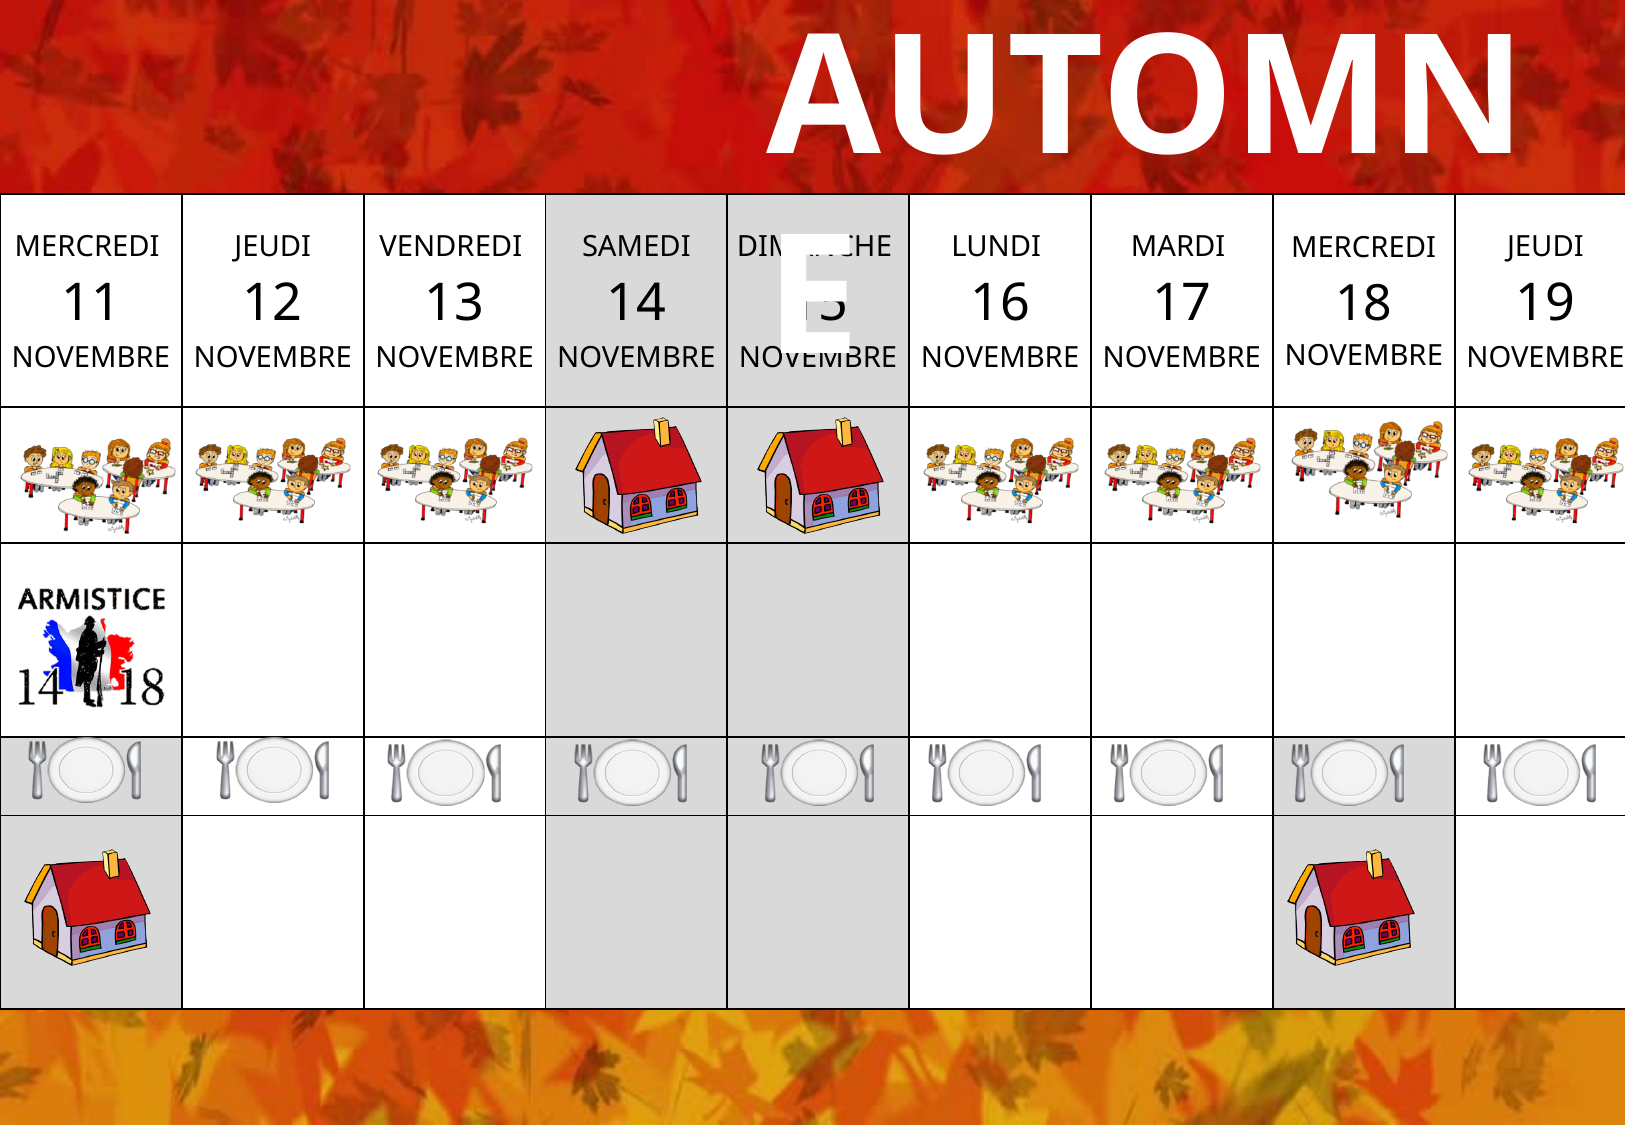

AUTOMNE
| MERCREDI 11 NOVEMBRE | JEUDI 12 NOVEMBRE | VENDREDI 13 NOVEMBRE | SAMEDI 14 NOVEMBRE | DIMANCHE 15 NOVEMBRE | LUNDI 16 NOVEMBRE | MARDI 17 NOVEMBRE | MERCREDI 18 NOVEMBRE | JEUDI 19 NOVEMBRE |
| --- | --- | --- | --- | --- | --- | --- | --- | --- |
| | | | | | | | | |
| | | | | | | | | |
| | | | | | | | | |
| | | | | | | | | |